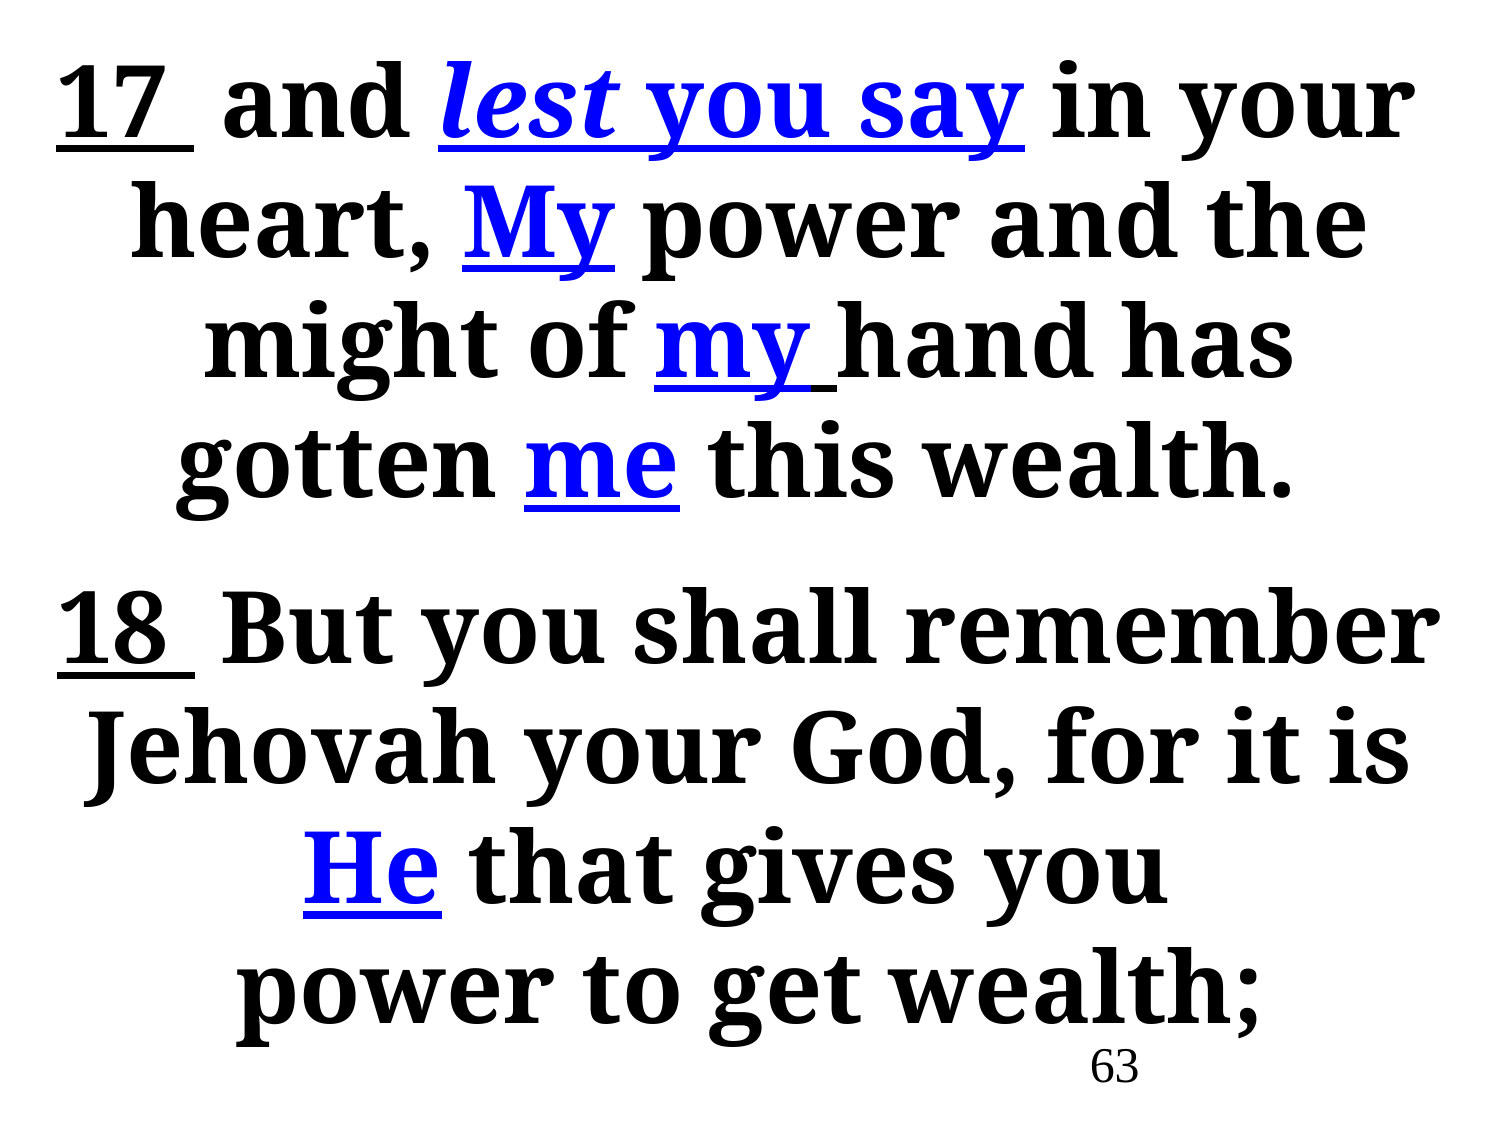

17 and lest you say in your heart, My power and the might of my hand has gotten me this wealth.
18 But you shall remember Jehovah your God, for it is He that gives you
power to get wealth;
63